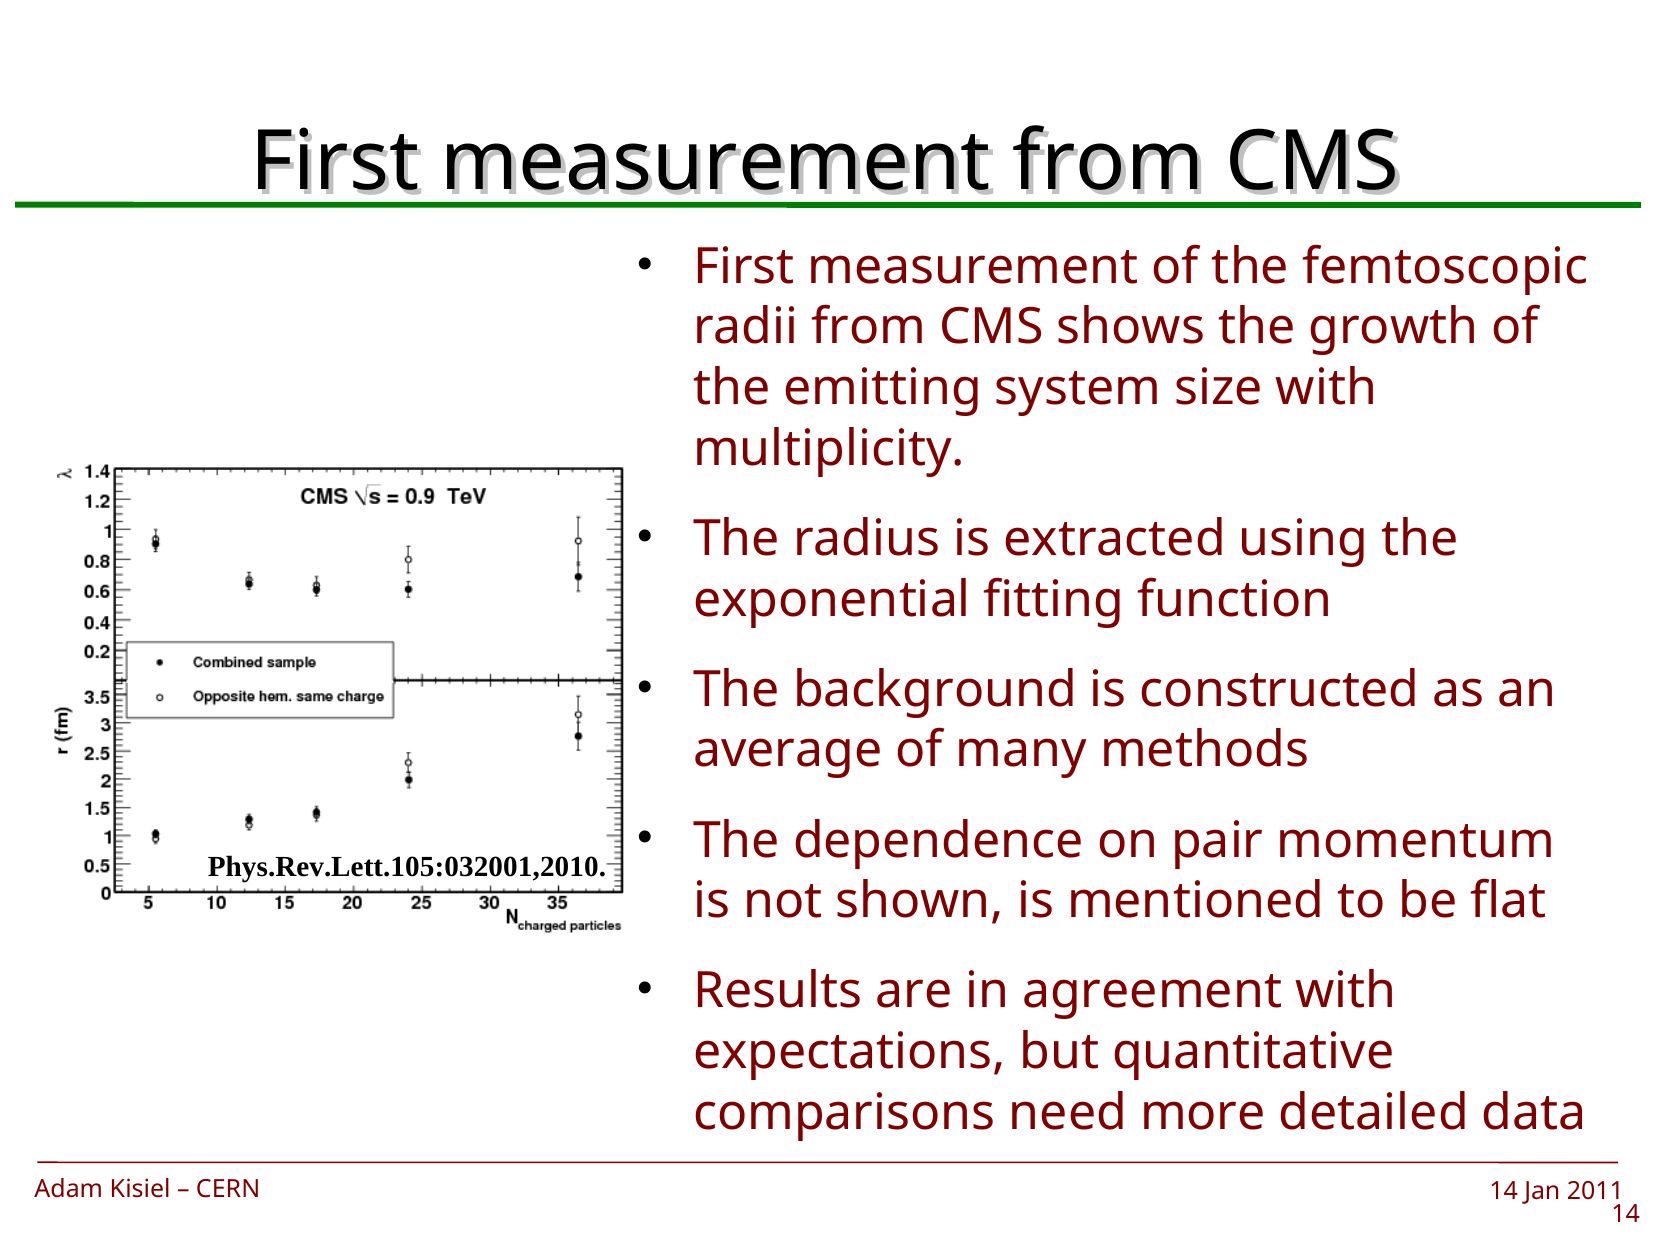

# First measurement from CMS
First measurement of the femtoscopic radii from CMS shows the growth of the emitting system size with multiplicity.
The radius is extracted using the exponential fitting function
The background is constructed as an average of many methods
The dependence on pair momentum is not shown, is mentioned to be flat
Results are in agreement with expectations, but quantitative comparisons need more detailed data
Phys.Rev.Lett.105:032001,2010.